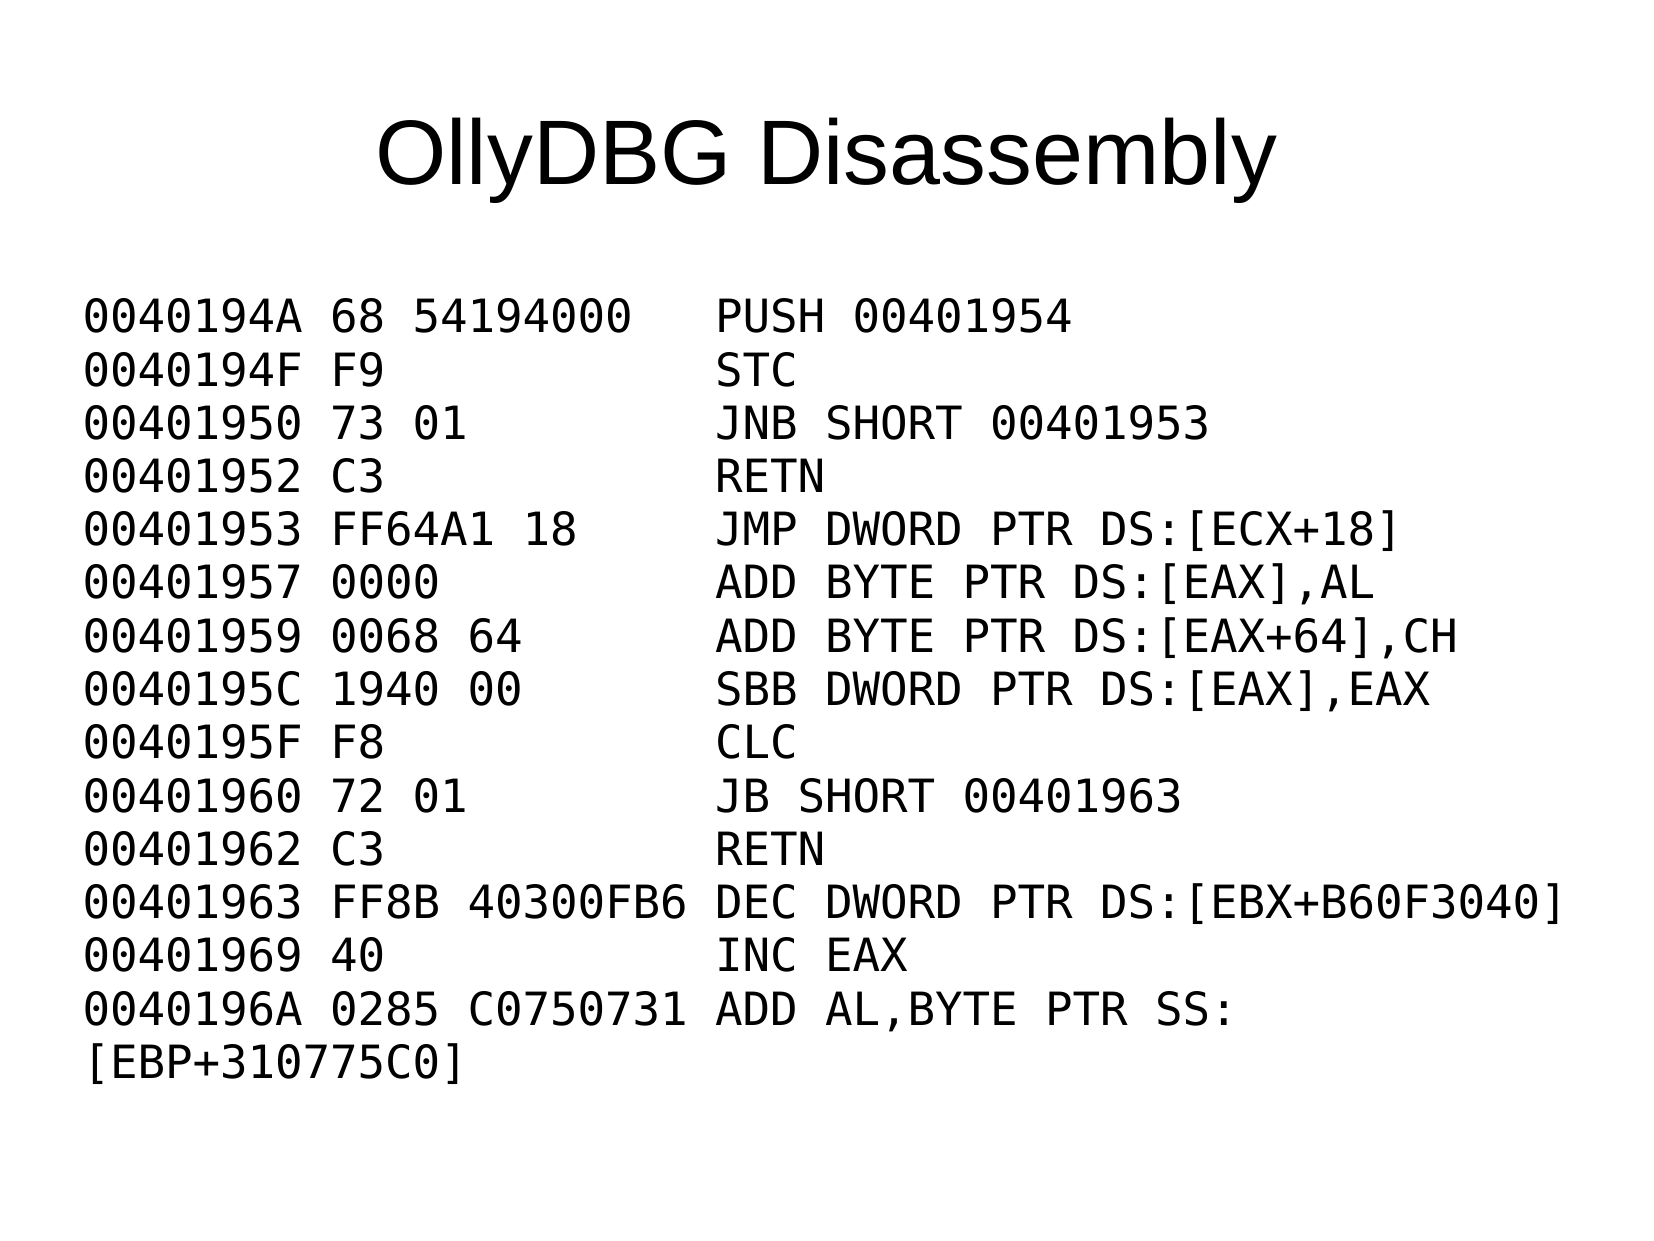

# OllyDBG Disassembly
0040194A 68 54194000 PUSH 00401954
0040194F F9 STC
00401950 73 01 JNB SHORT 00401953
00401952 C3 RETN
00401953 FF64A1 18 JMP DWORD PTR DS:[ECX+18]
00401957 0000 ADD BYTE PTR DS:[EAX],AL
00401959 0068 64 ADD BYTE PTR DS:[EAX+64],CH
0040195C 1940 00 SBB DWORD PTR DS:[EAX],EAX
0040195F F8 CLC
00401960 72 01 JB SHORT 00401963
00401962 C3 RETN
00401963 FF8B 40300FB6 DEC DWORD PTR DS:[EBX+B60F3040]
00401969 40 INC EAX
0040196A 0285 C0750731 ADD AL,BYTE PTR SS:[EBP+310775C0]